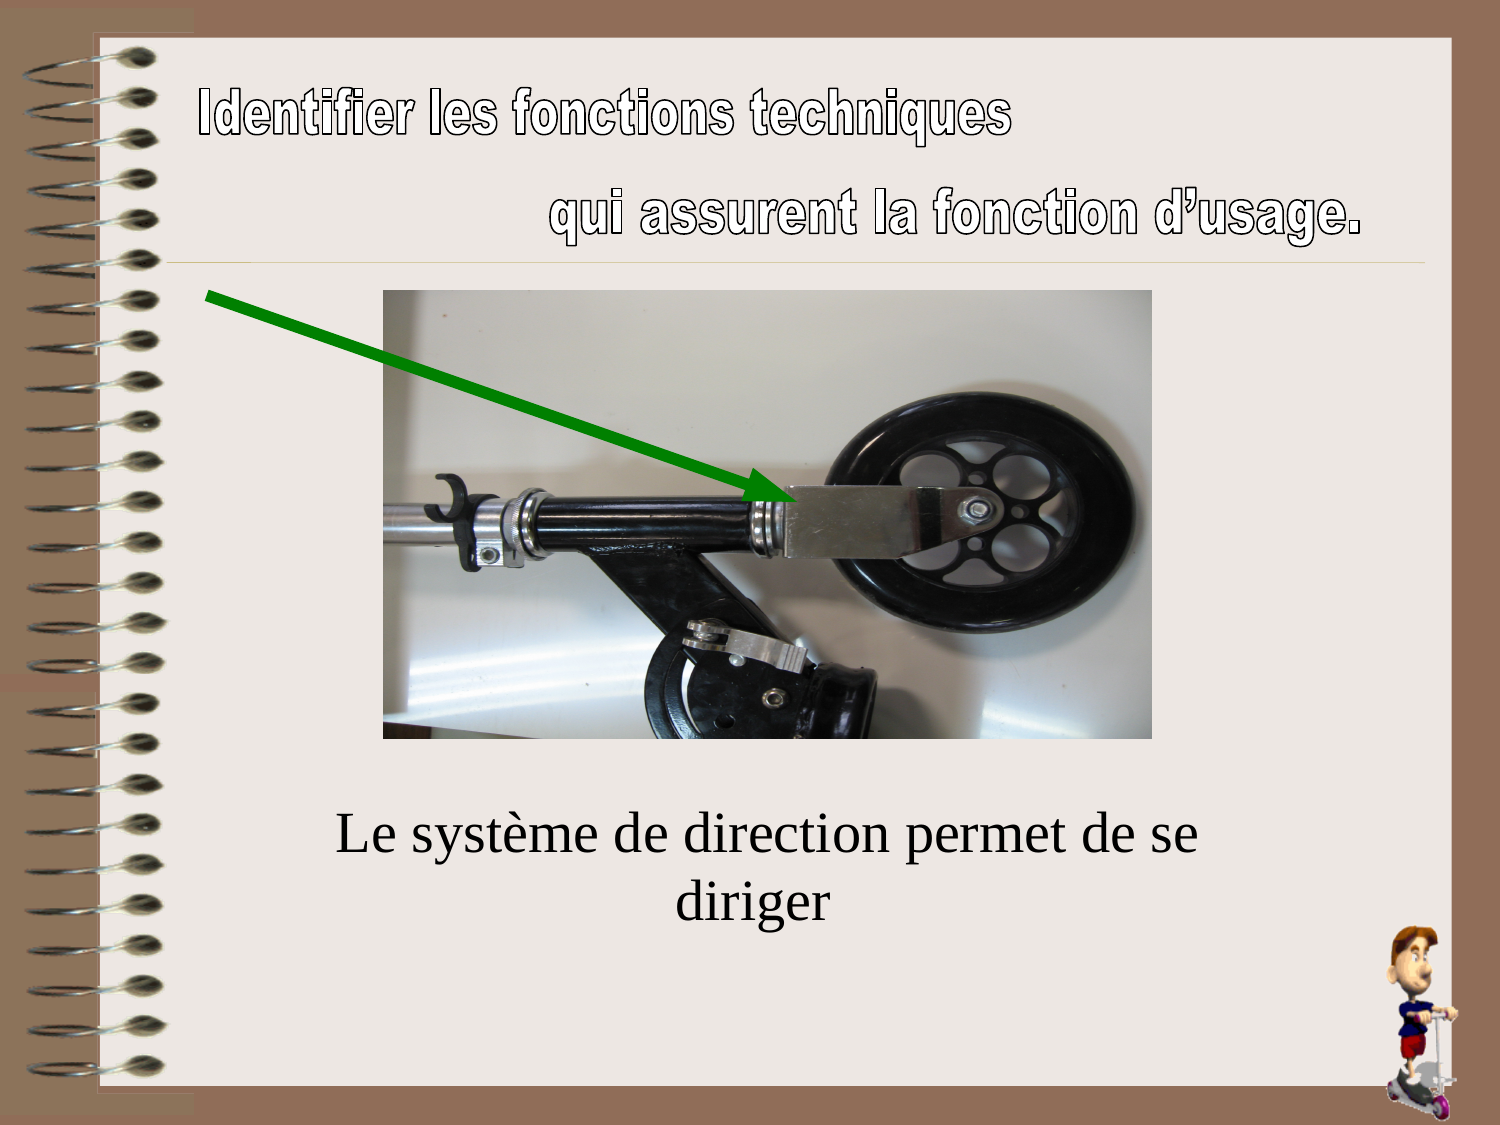

Le système de direction permet de se diriger